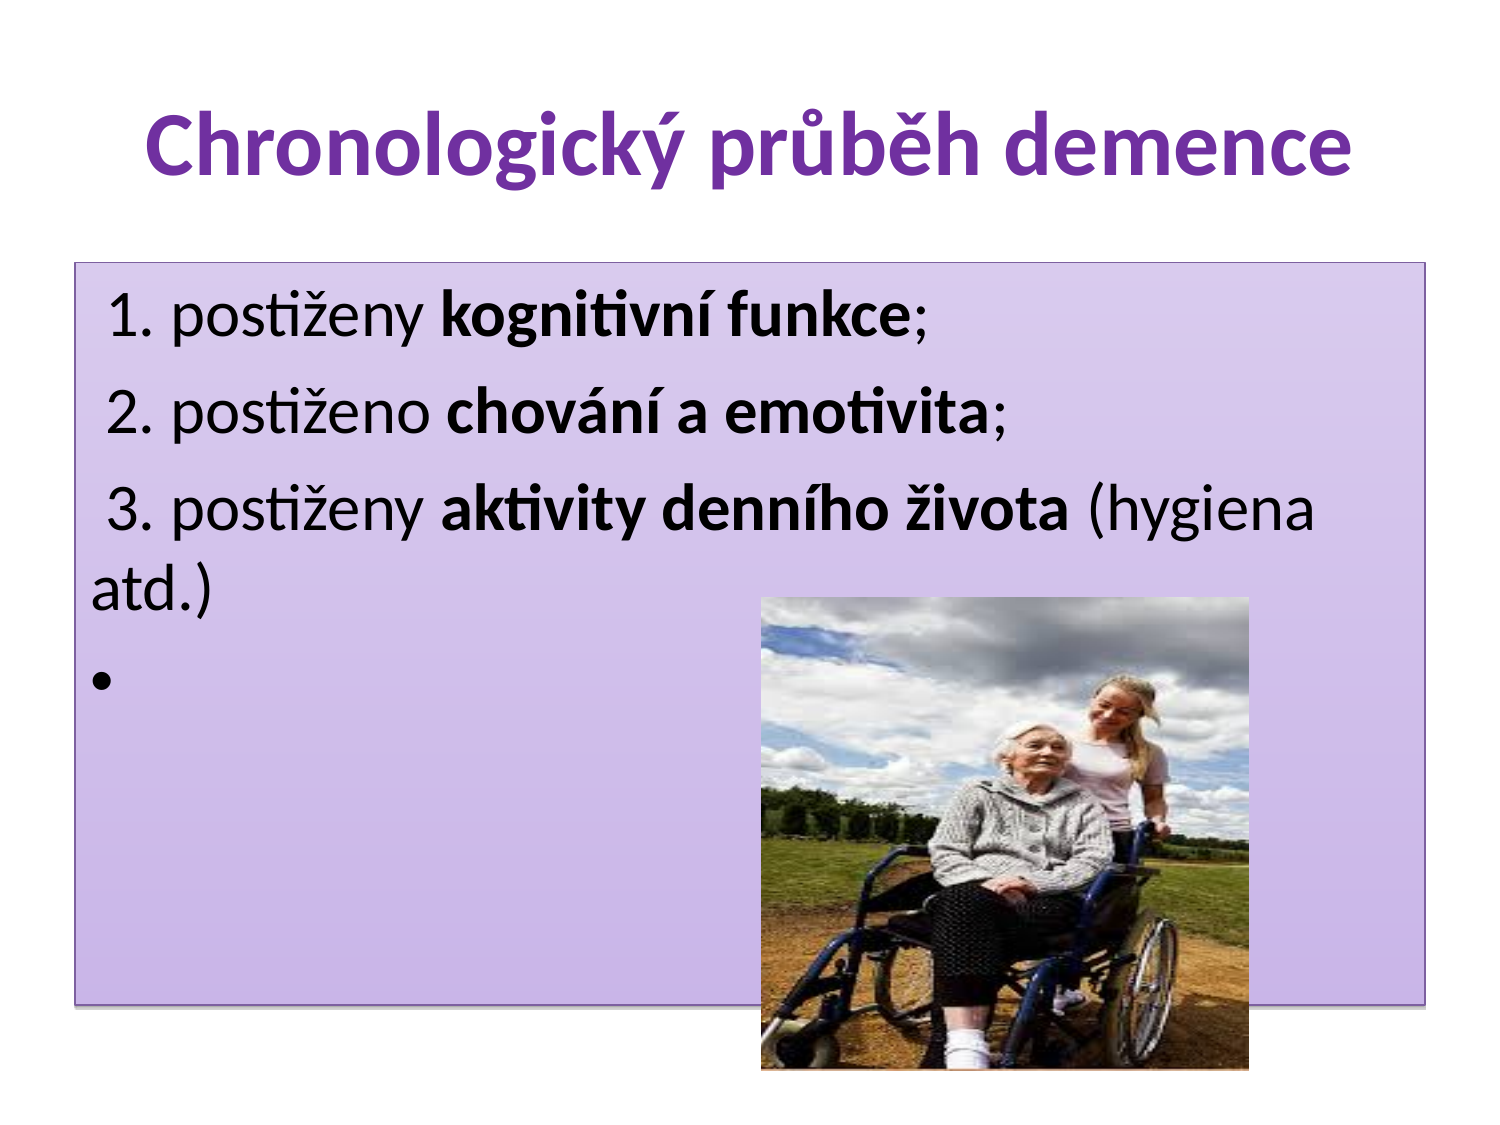

# Chronologický průběh demence
 1. postiženy kognitivní funkce;
 2. postiženo chování a emotivita;
 3. postiženy aktivity denního života (hygiena atd.)